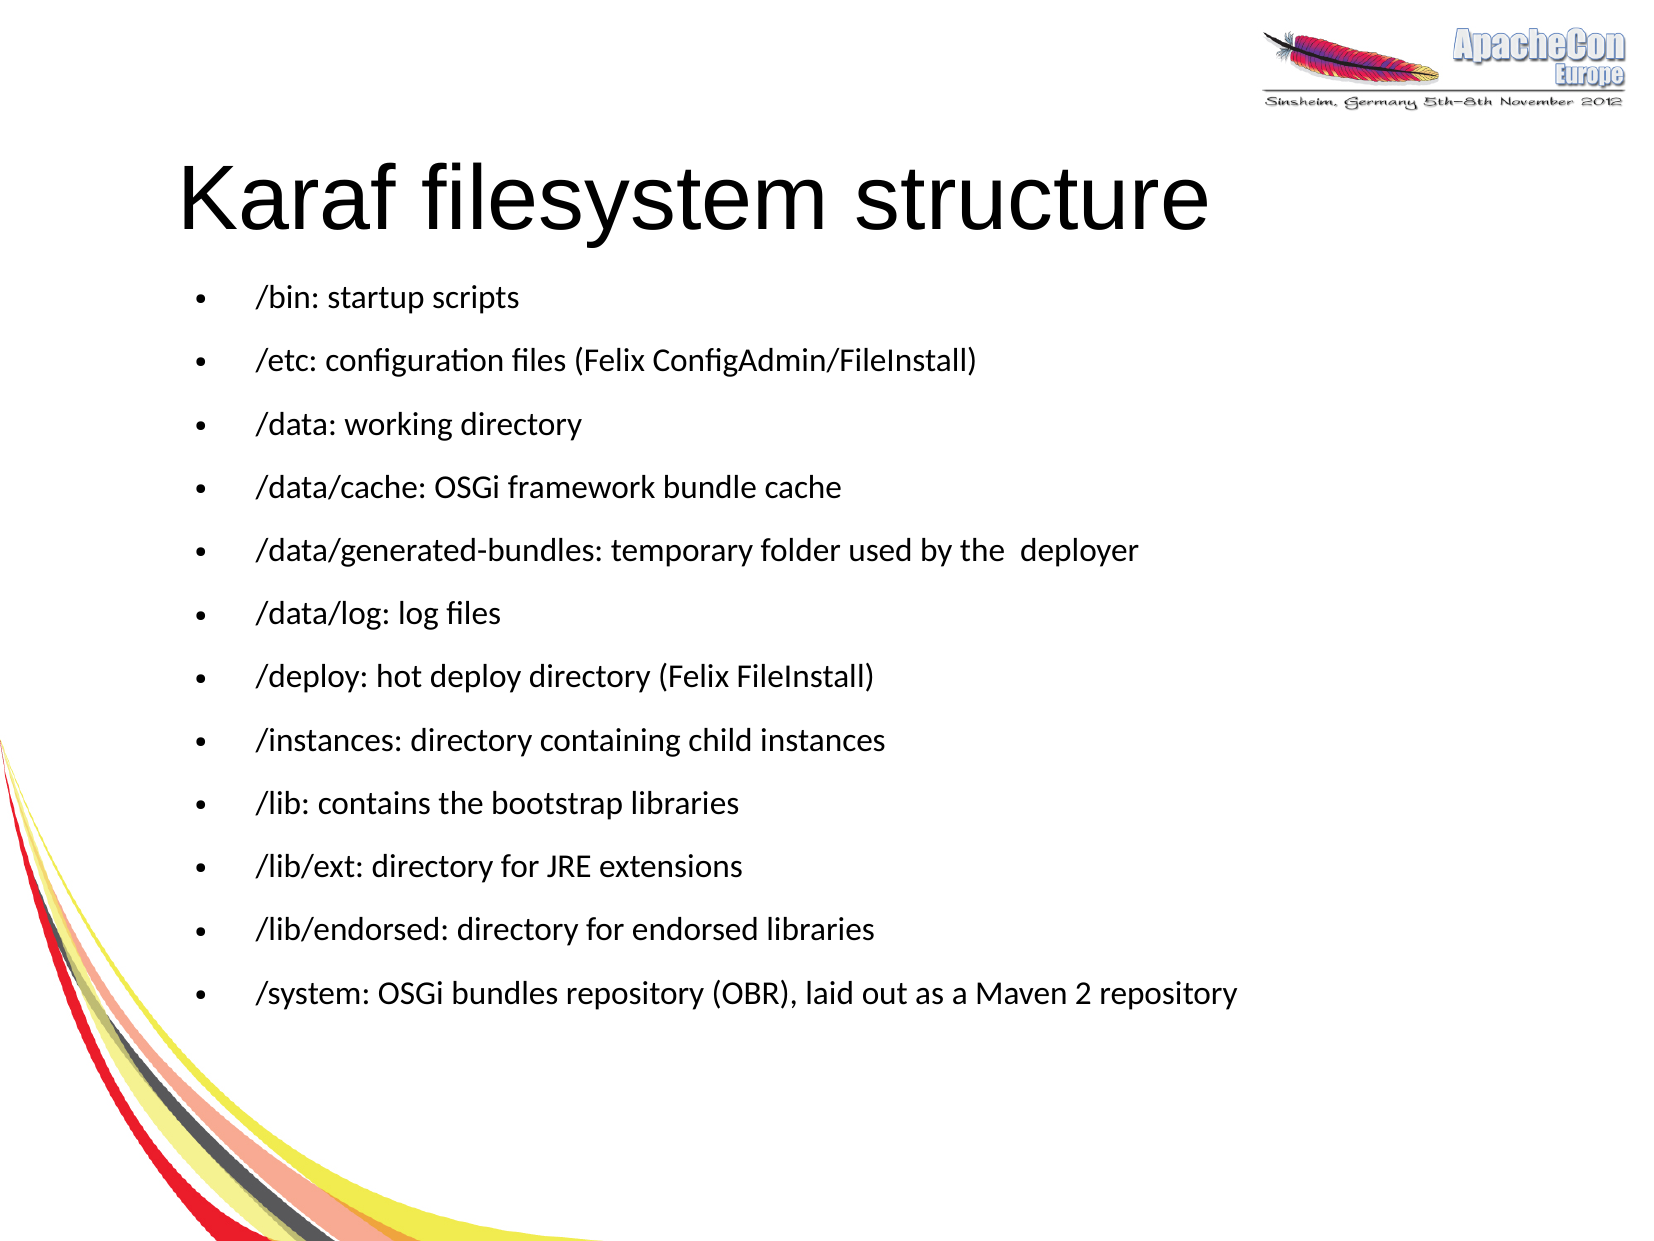

# Karaf filesystem structure
 /bin: startup scripts
 /etc: configuration files (Felix ConfigAdmin/FileInstall)
 /data: working directory
 /data/cache: OSGi framework bundle cache
 /data/generated-bundles: temporary folder used by the deployer
 /data/log: log files
 /deploy: hot deploy directory (Felix FileInstall)
 /instances: directory containing child instances
 /lib: contains the bootstrap libraries
 /lib/ext: directory for JRE extensions
 /lib/endorsed: directory for endorsed libraries
 /system: OSGi bundles repository (OBR), laid out as a Maven 2 repository